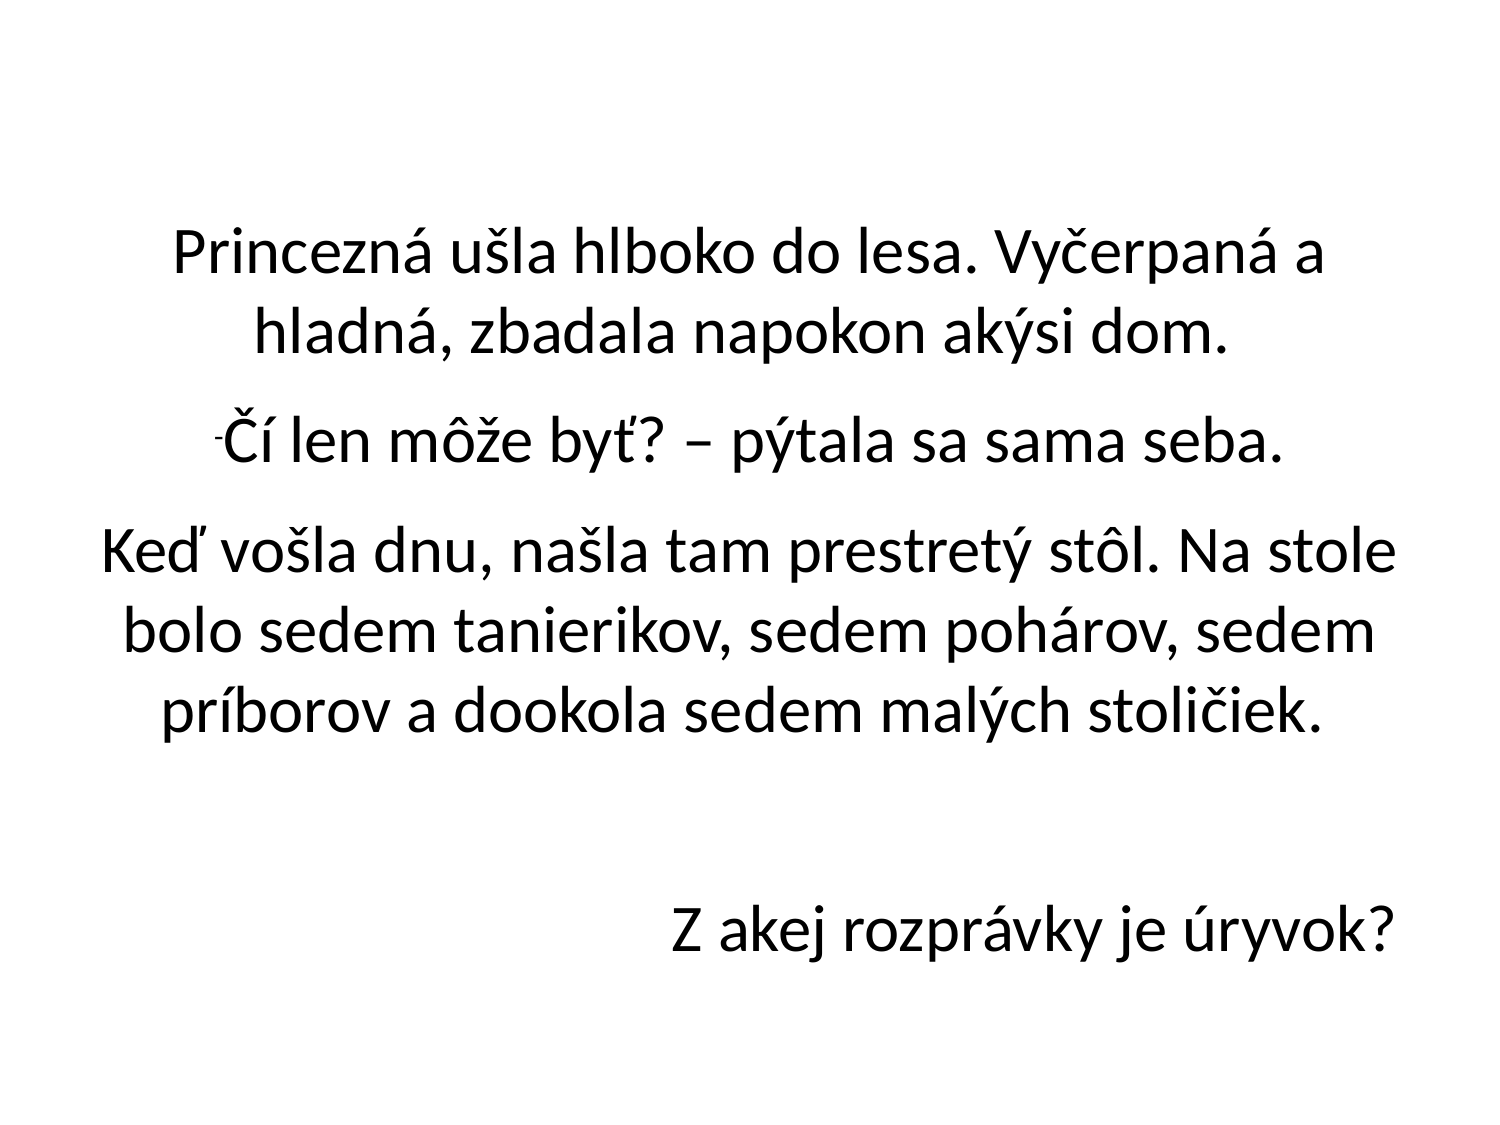

# Princezná ušla hlboko do lesa. Vyčerpaná a hladná, zbadala napokon akýsi dom.
Čí len môže byť? – pýtala sa sama seba.
Keď vošla dnu, našla tam prestretý stôl. Na stole bolo sedem tanierikov, sedem pohárov, sedem príborov a dookola sedem malých stoličiek.
 Z akej rozprávky je úryvok?